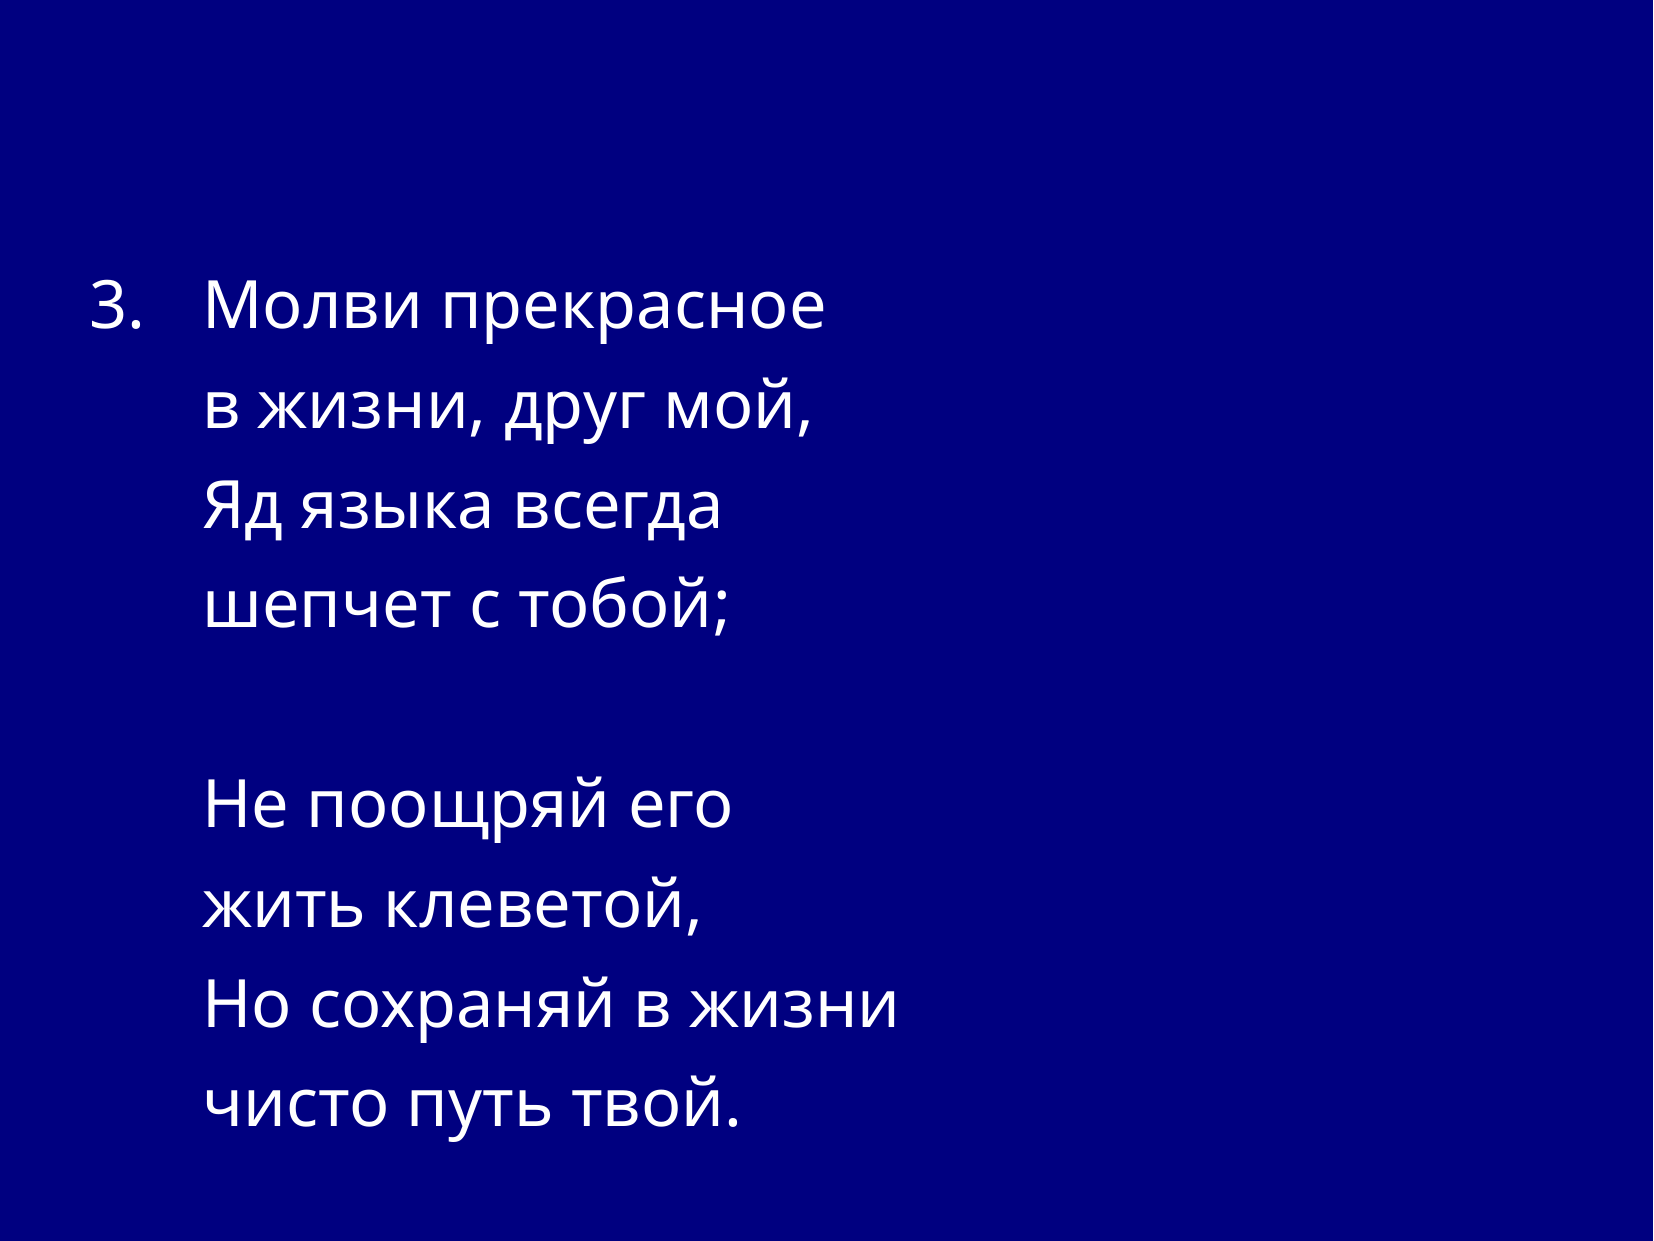

3.	Молви прекрасное
	в жизни, друг мой,
	Яд языка всегда
	шепчет с тобой;
	Не поощряй его
	жить клеветой,
	Но сохраняй в жизни
	чисто путь твой.